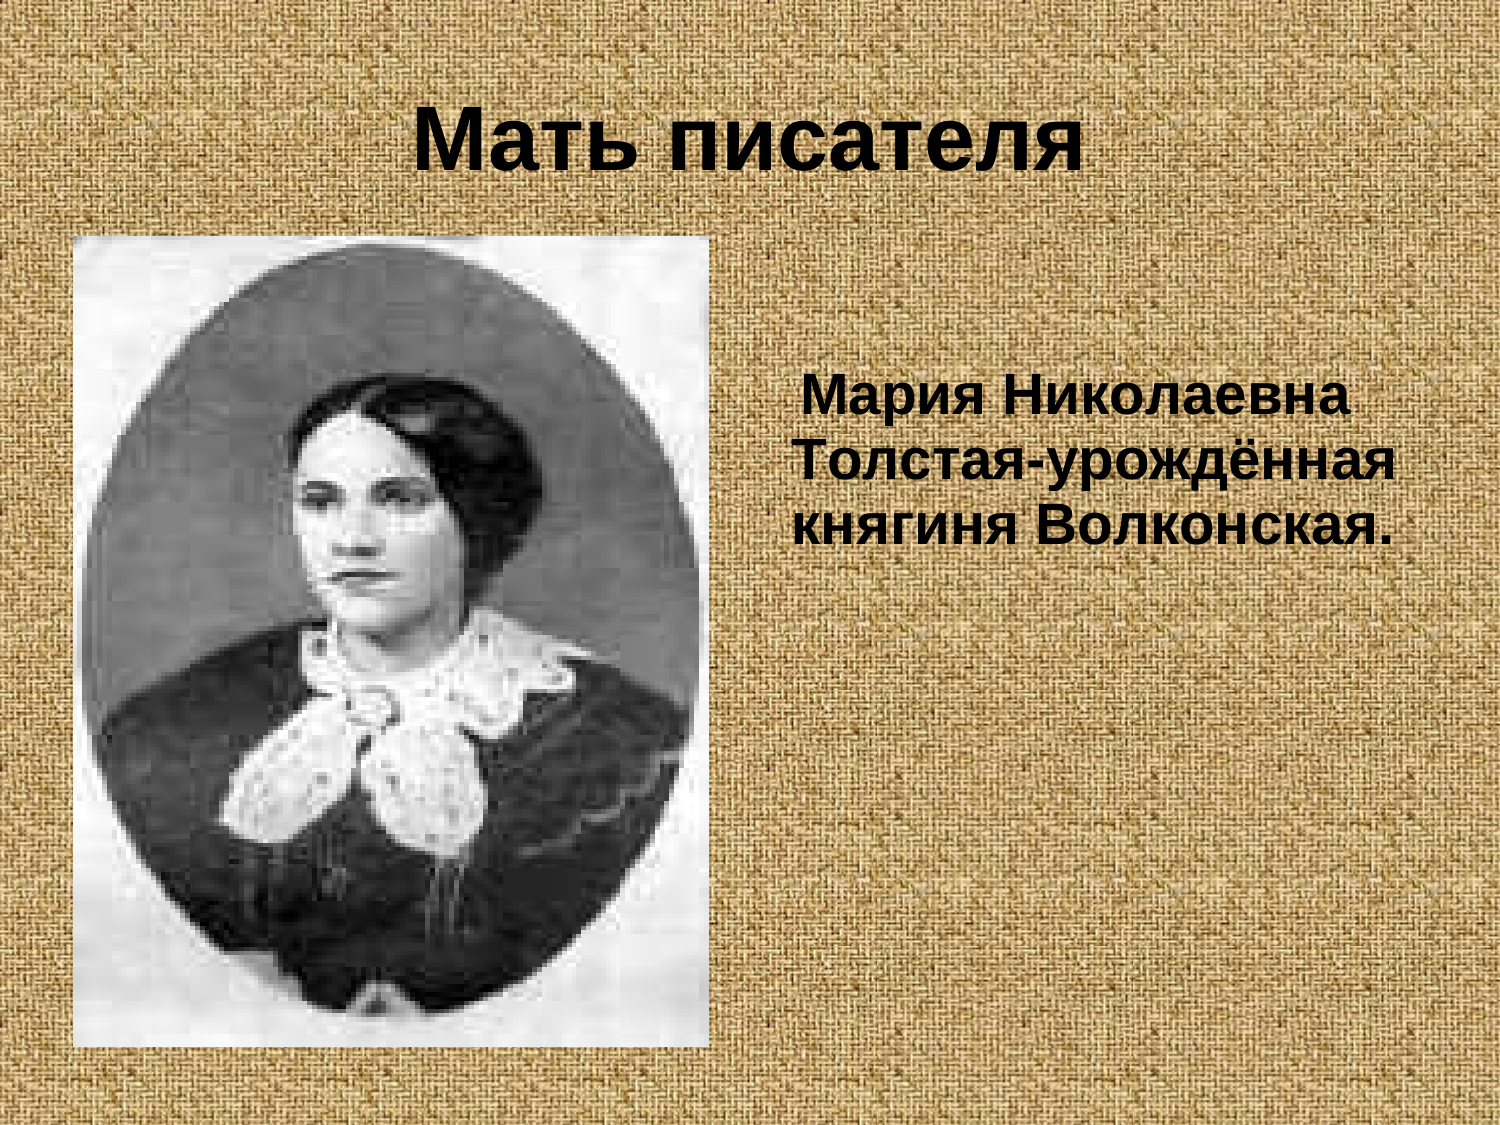

# Мать писателя
 Мария Николаевна Толстая-урождённая княгиня Волконская.